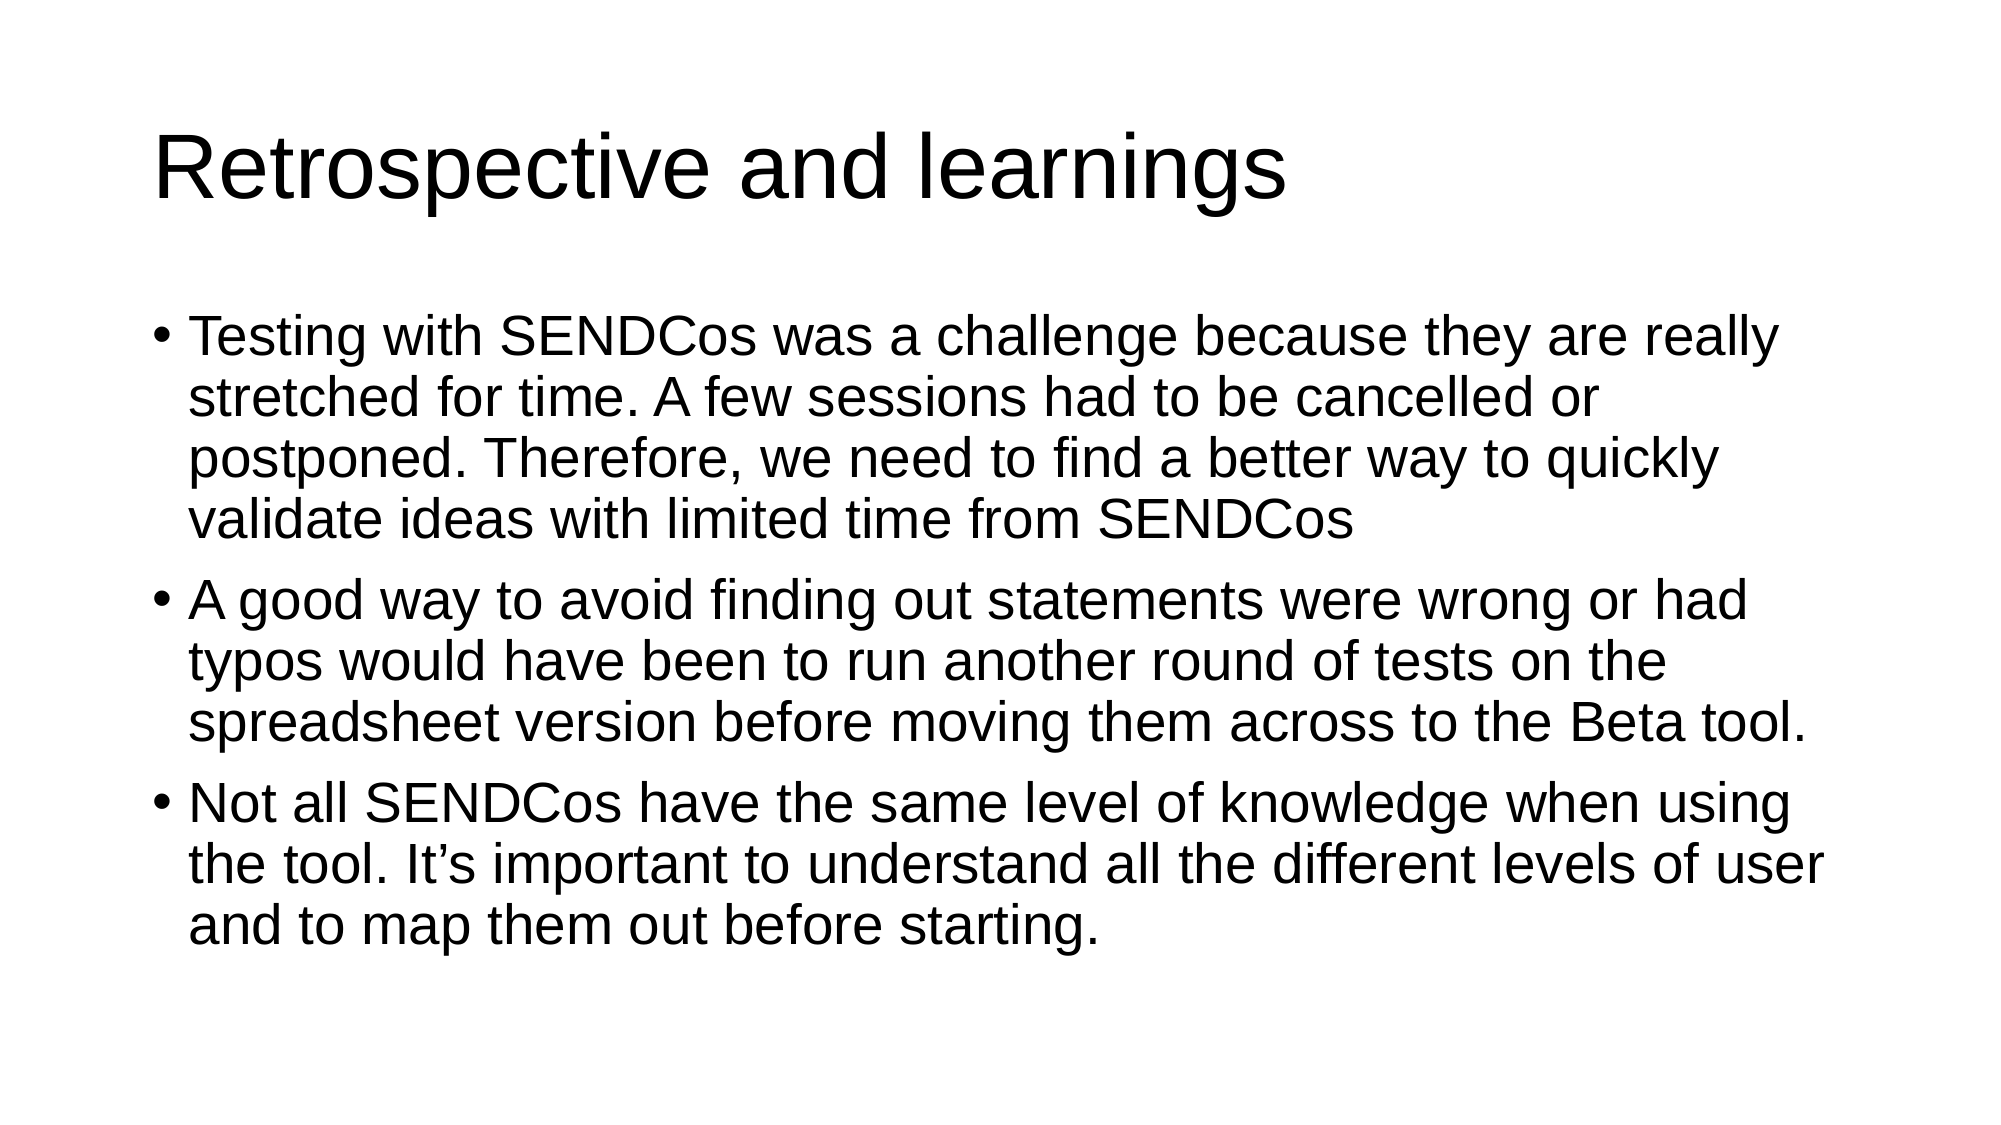

# Retrospective and learnings
Testing with SENDCos was a challenge because they are really stretched for time. A few sessions had to be cancelled or postponed. Therefore, we need to find a better way to quickly validate ideas with limited time from SENDCos
A good way to avoid finding out statements were wrong or had typos would have been to run another round of tests on the spreadsheet version before moving them across to the Beta tool.
Not all SENDCos have the same level of knowledge when using the tool. It’s important to understand all the different levels of user and to map them out before starting.